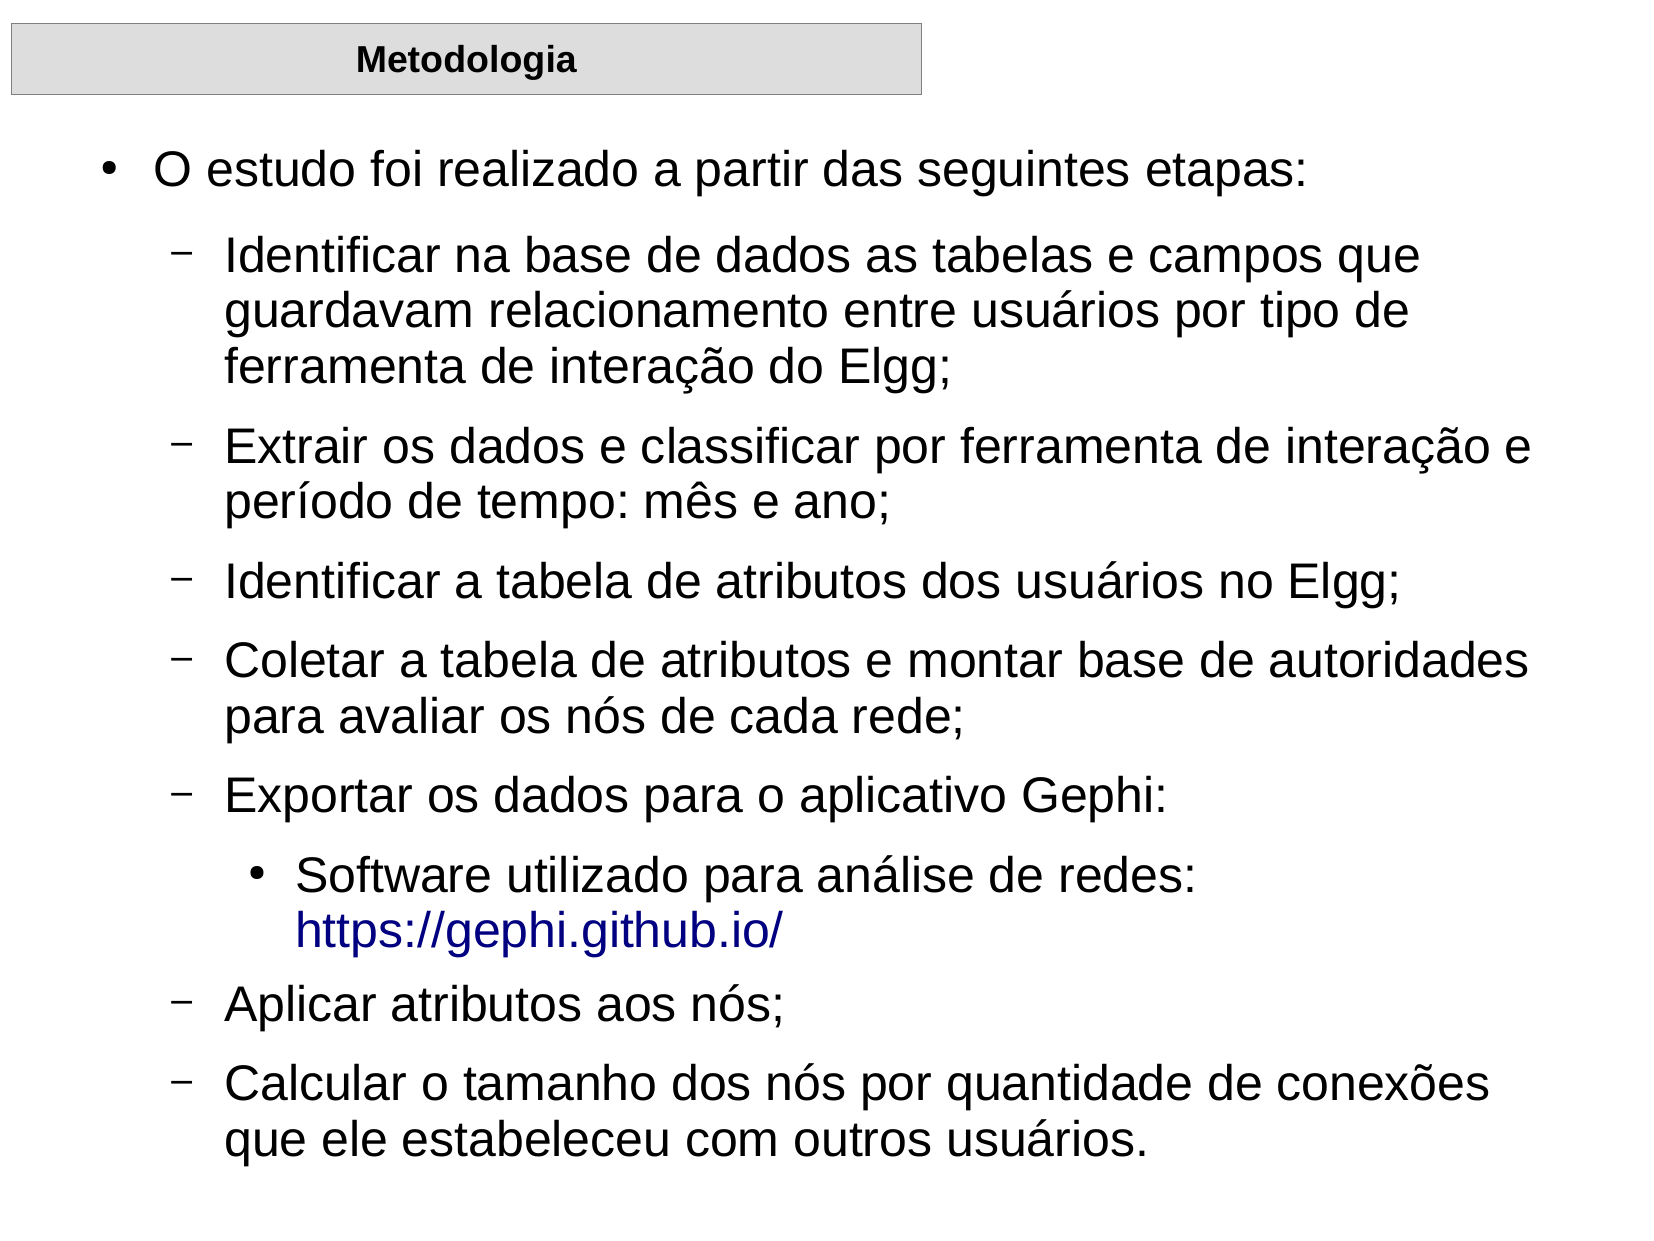

Metodologia
# O estudo foi realizado a partir das seguintes etapas:
Identificar na base de dados as tabelas e campos que guardavam relacionamento entre usuários por tipo de ferramenta de interação do Elgg;
Extrair os dados e classificar por ferramenta de interação e período de tempo: mês e ano;
Identificar a tabela de atributos dos usuários no Elgg;
Coletar a tabela de atributos e montar base de autoridades para avaliar os nós de cada rede;
Exportar os dados para o aplicativo Gephi:
Software utilizado para análise de redes: https://gephi.github.io/
Aplicar atributos aos nós;
Calcular o tamanho dos nós por quantidade de conexões que ele estabeleceu com outros usuários.